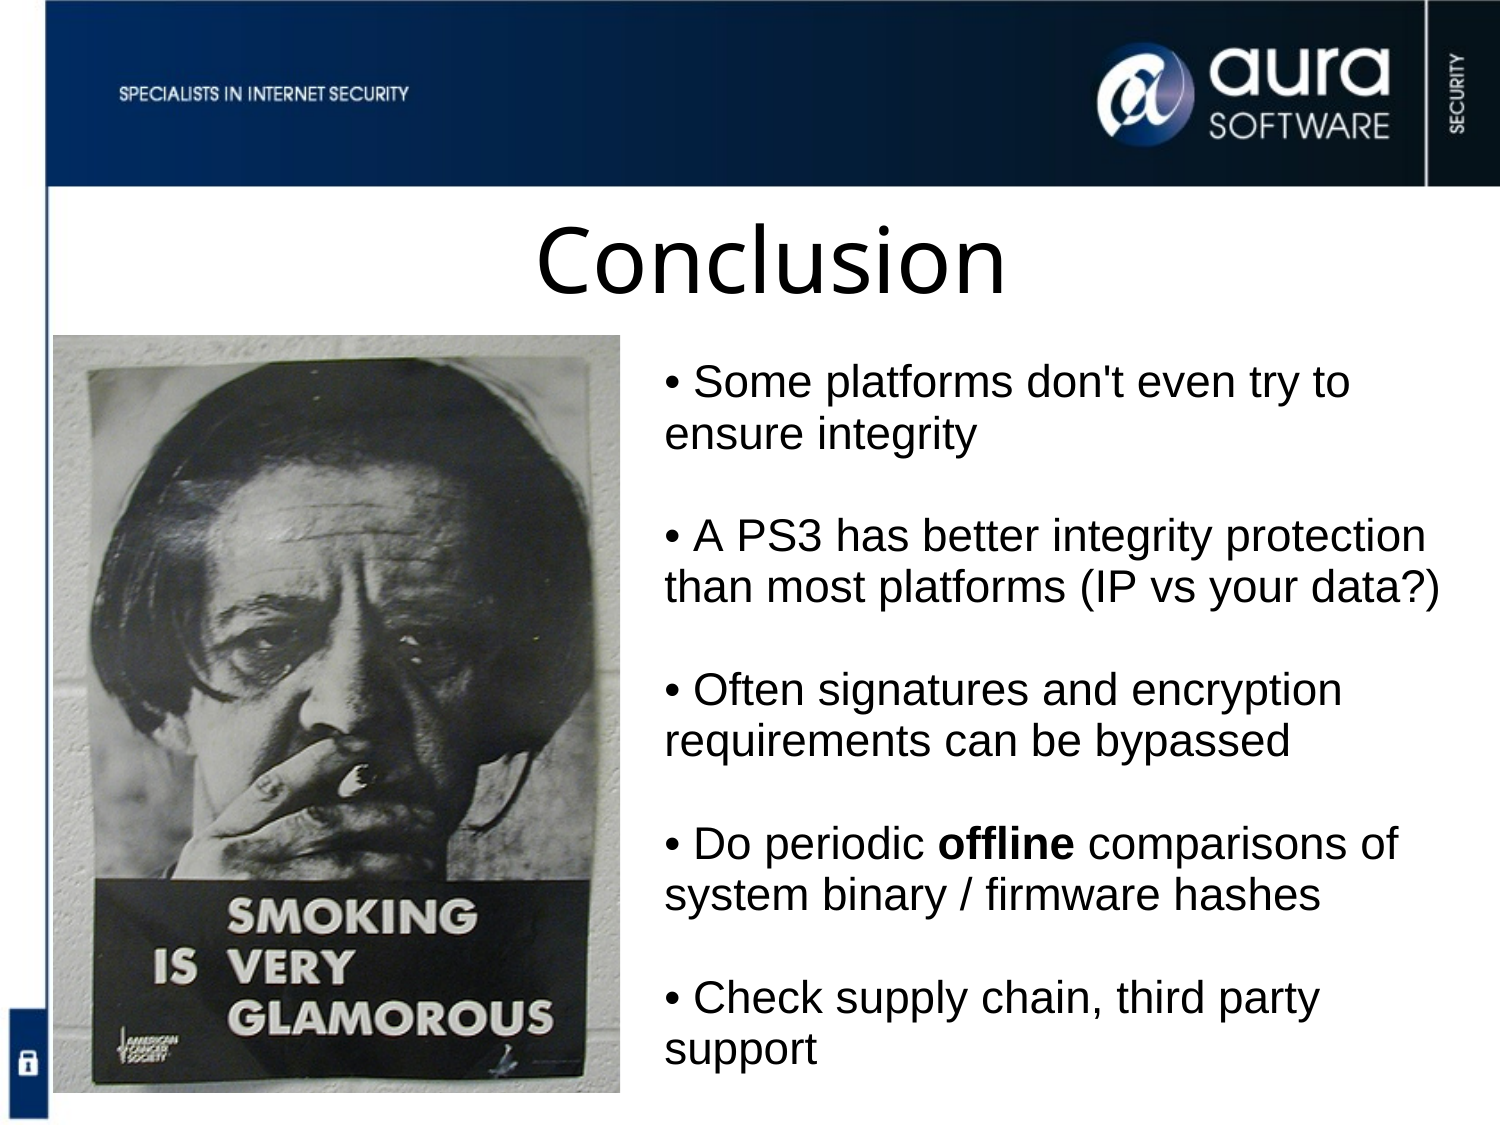

# Conclusion
 Some platforms don't even try to ensure integrity
 A PS3 has better integrity protection than most platforms (IP vs your data?)
 Often signatures and encryption requirements can be bypassed
 Do periodic offline comparisons of system binary / firmware hashes
 Check supply chain, third party support